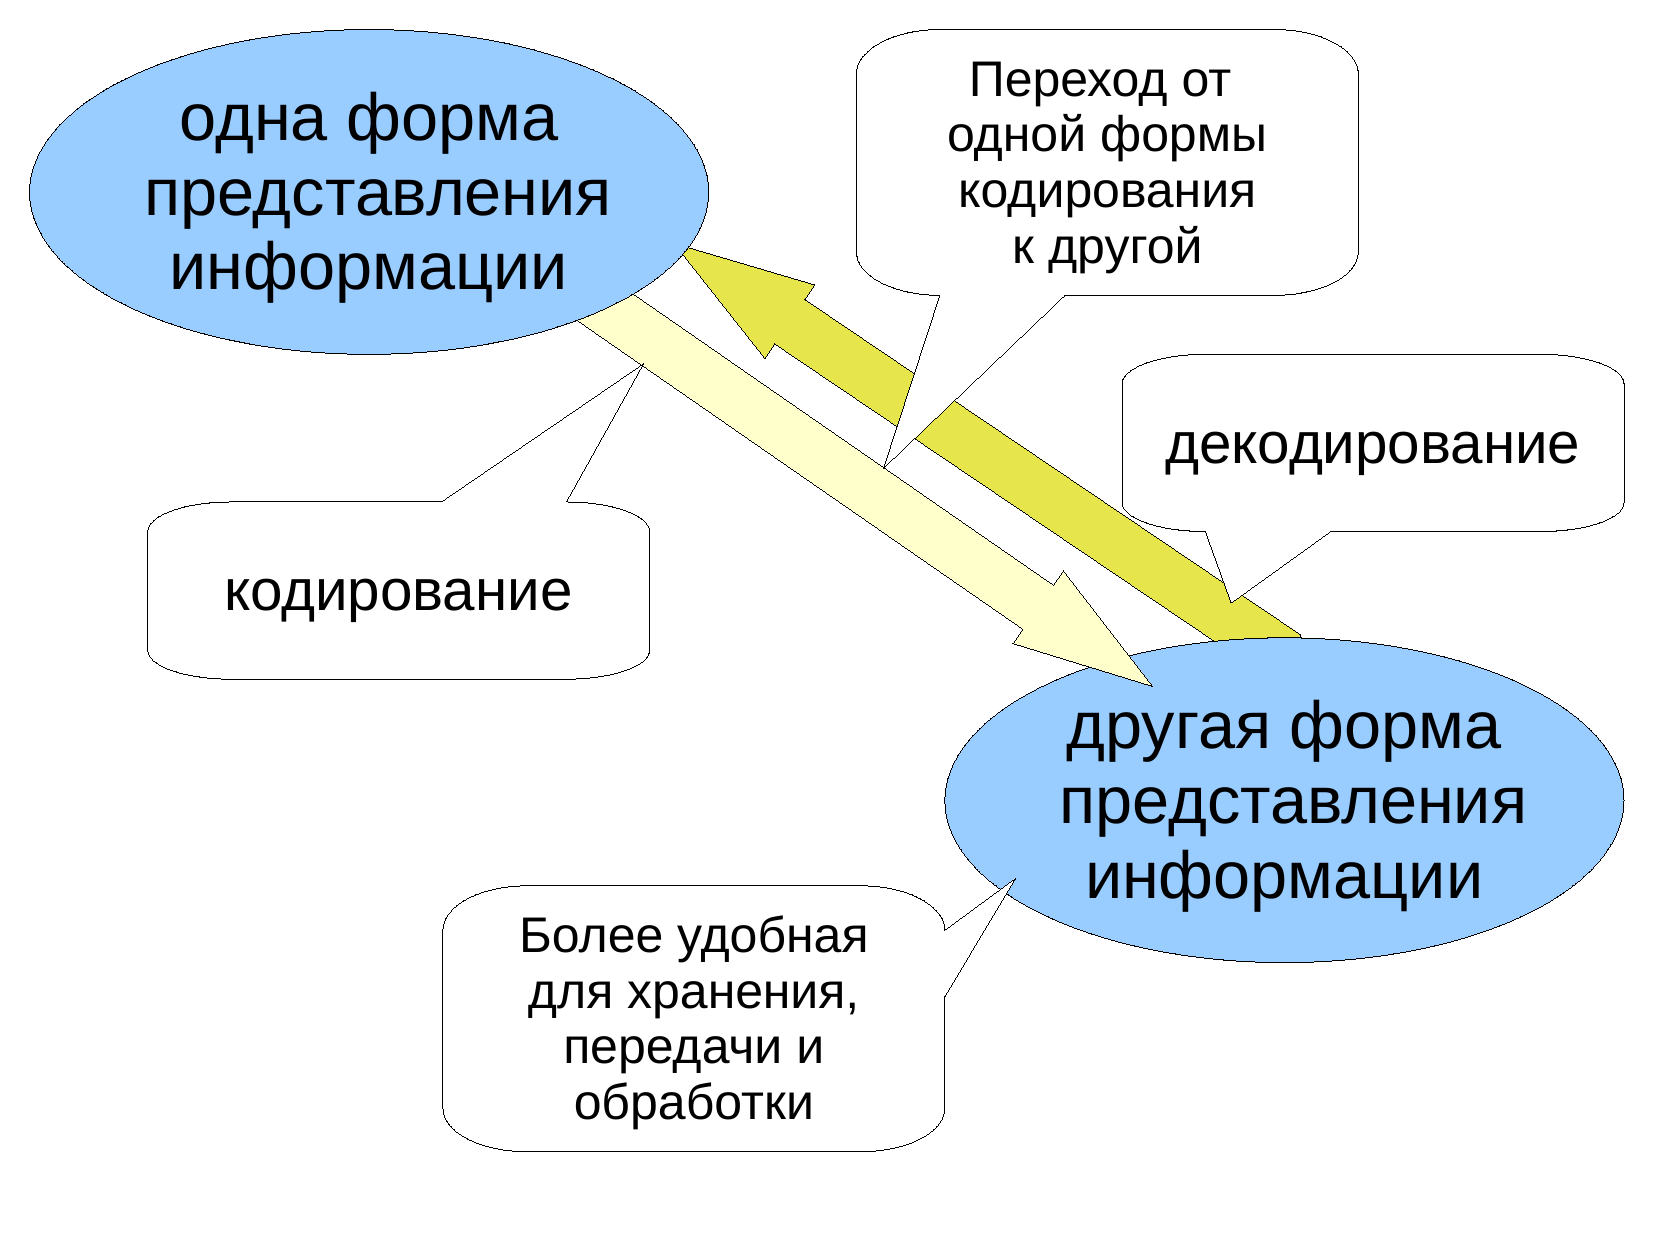

одна форма
 представления
информации
Переход от
одной формы кодирования
к другой
декодирование
кодирование
другая форма
 представления
информации
Более удобная для хранения,
передачи и
обработки